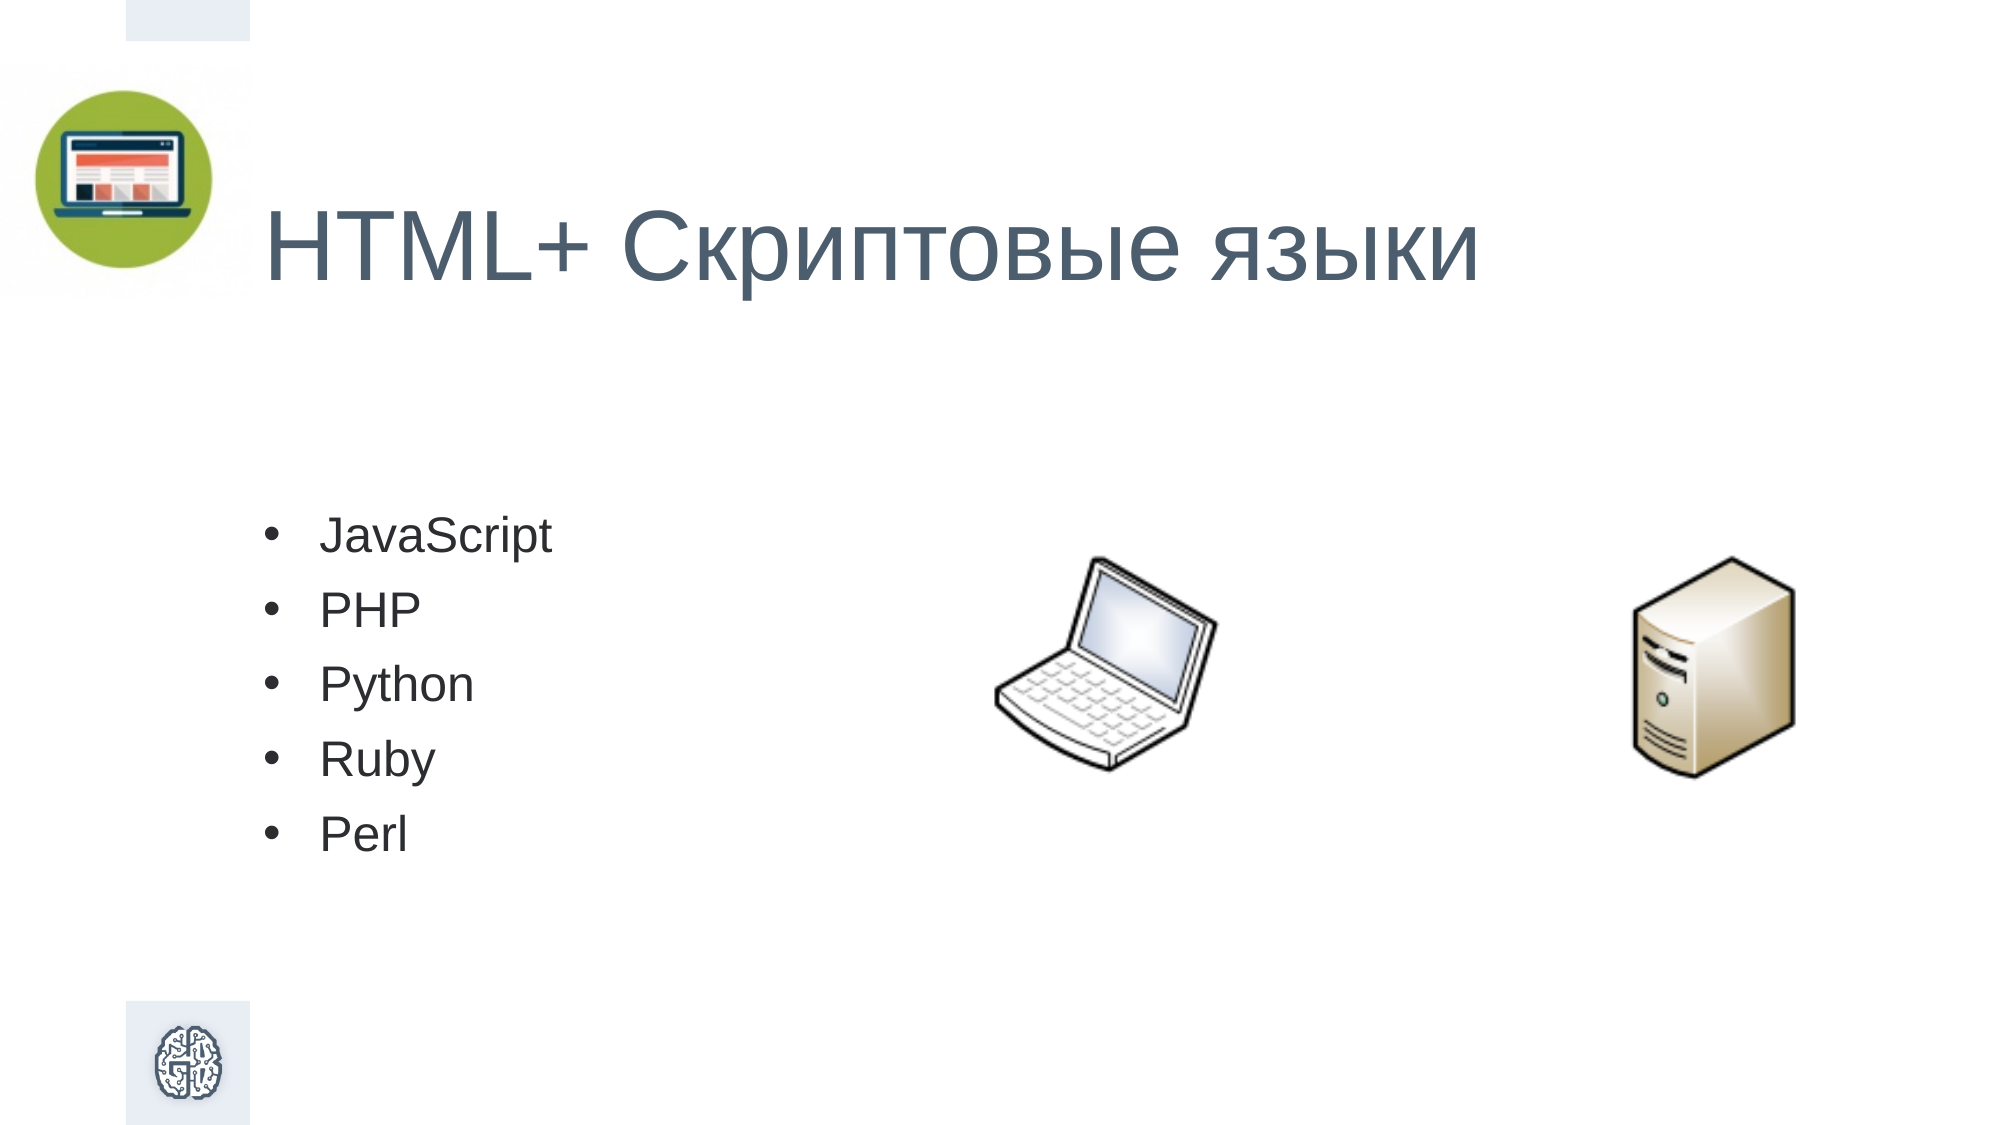

# HTML+ Скриптовые языки
JavaScript
PHP
Python
Ruby
Perl